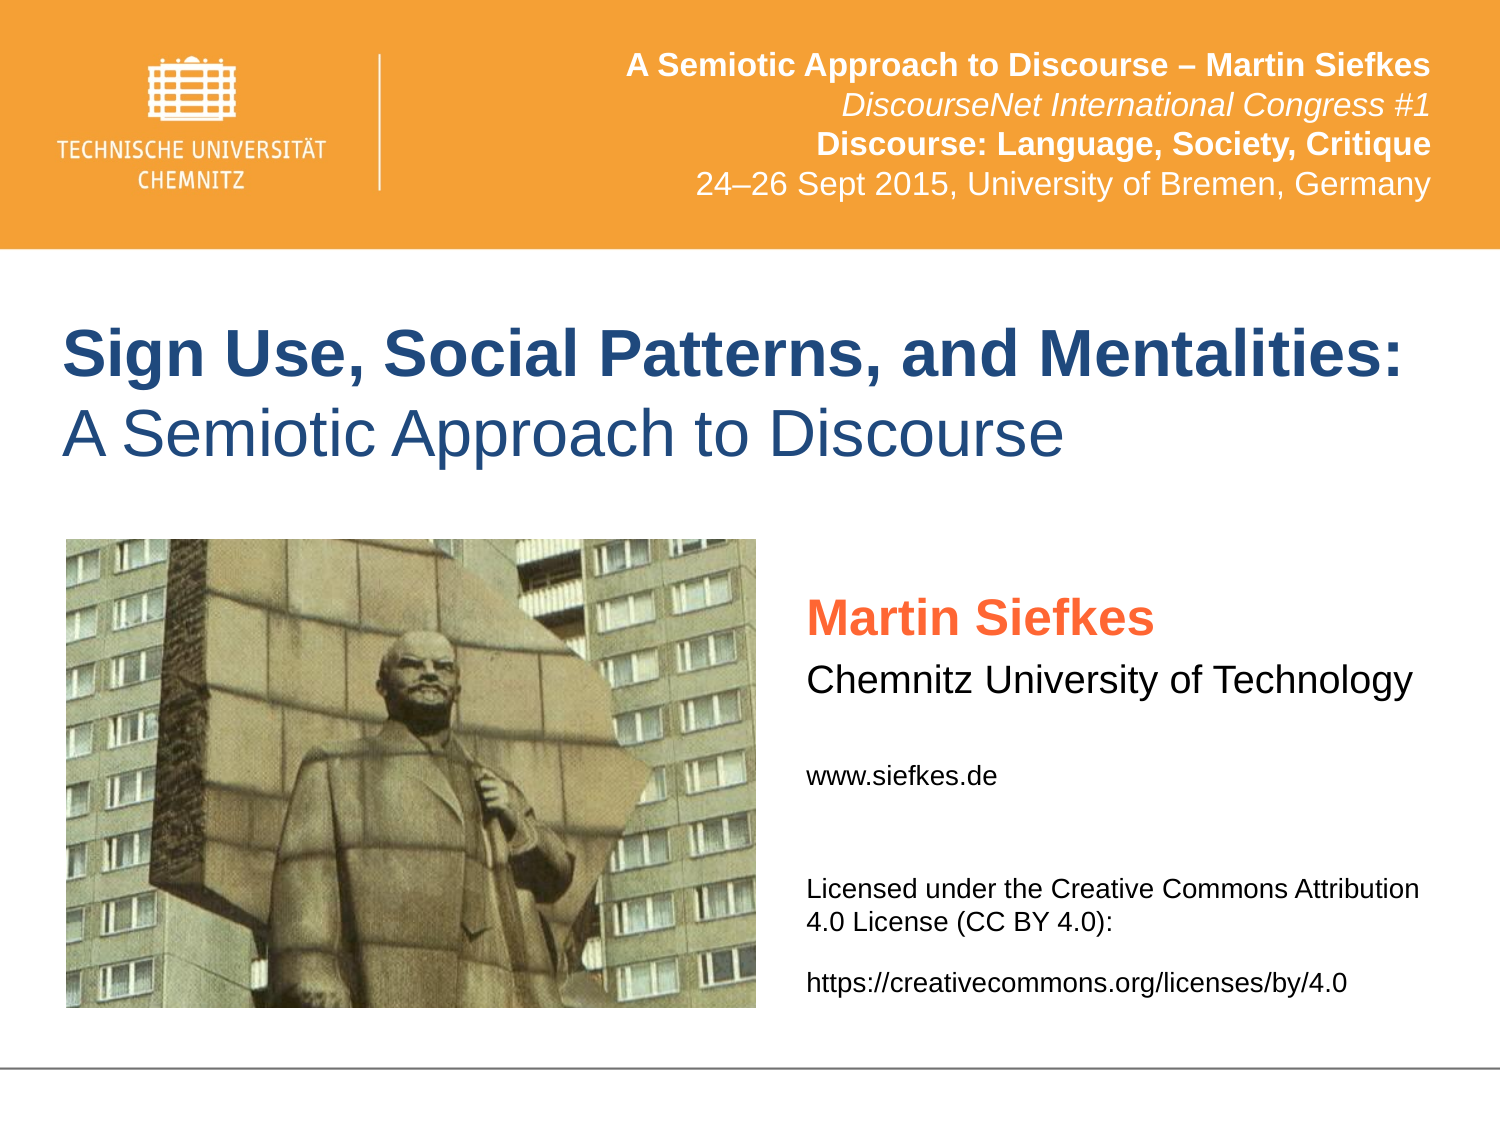

#
Sign Use, Social Patterns, and Mentalities:
A Semiotic Approach to Discourse
Martin Siefkes
Chemnitz University of Technology
www.siefkes.de
Licensed under the Creative Commons Attribution 4.0 License (CC BY 4.0):
https://creativecommons.org/licenses/by/4.0